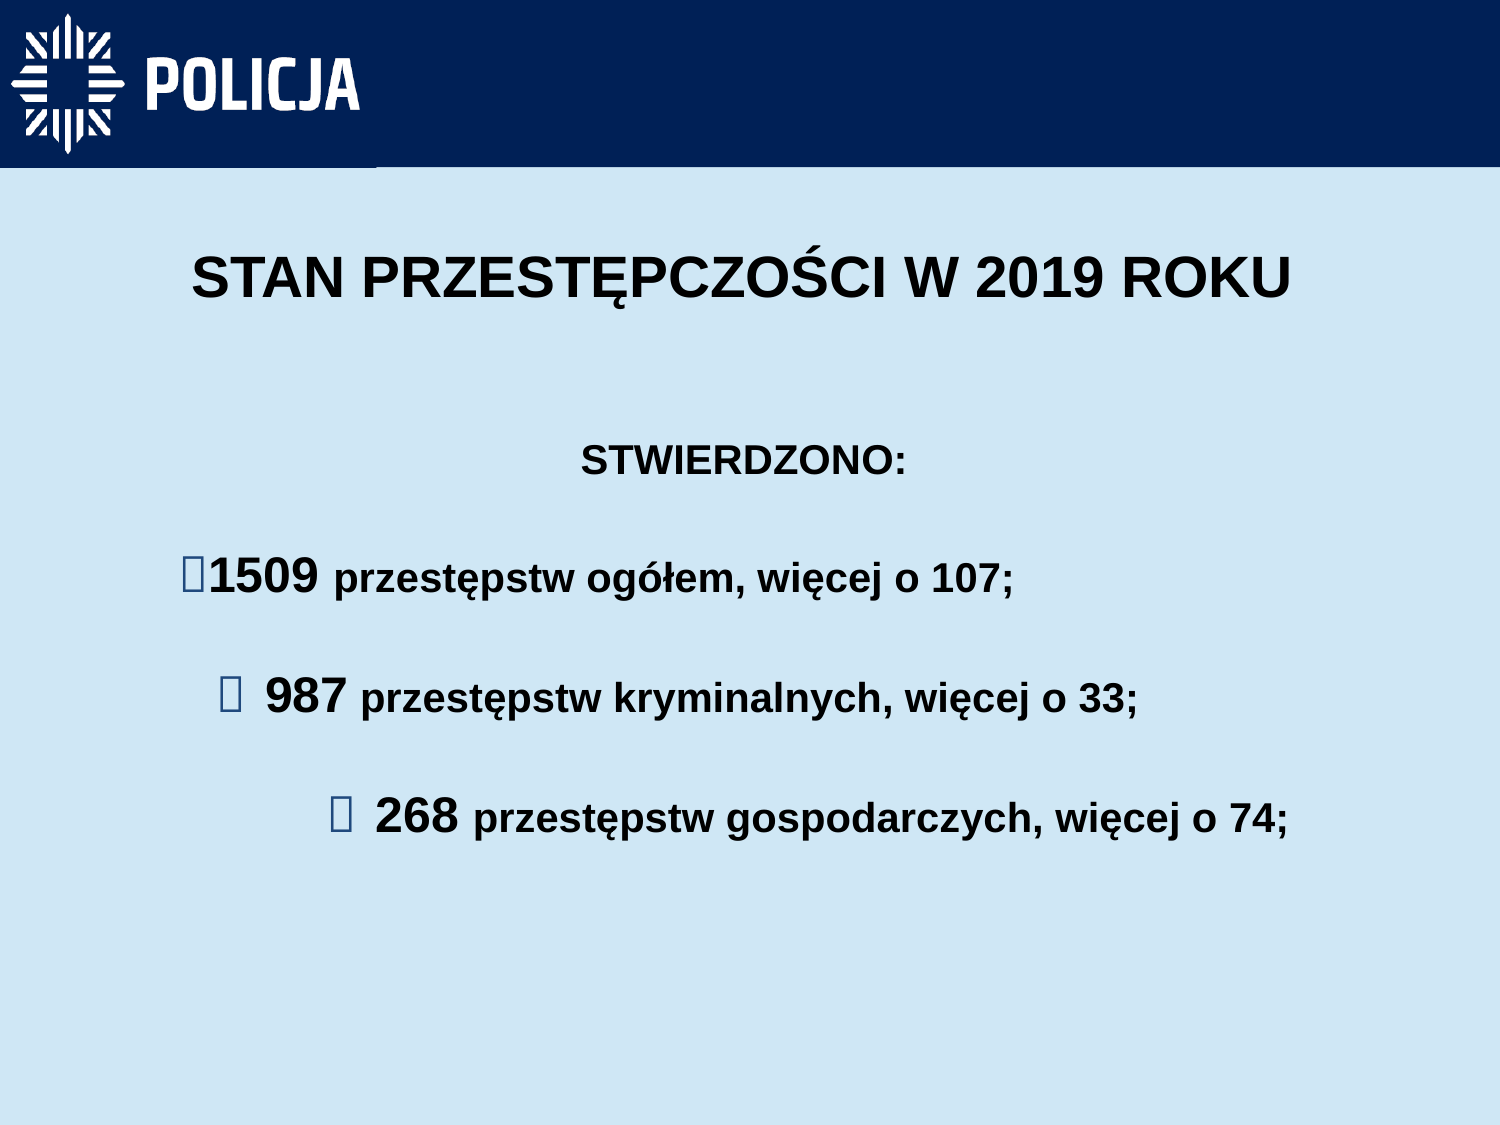

STAN PRZESTĘPCZOŚCI W 2019 ROKU
STWIERDZONO:
1509 przestępstw ogółem, więcej o 107;
 987 przestępstw kryminalnych, więcej o 33;
 268 przestępstw gospodarczych, więcej o 74;